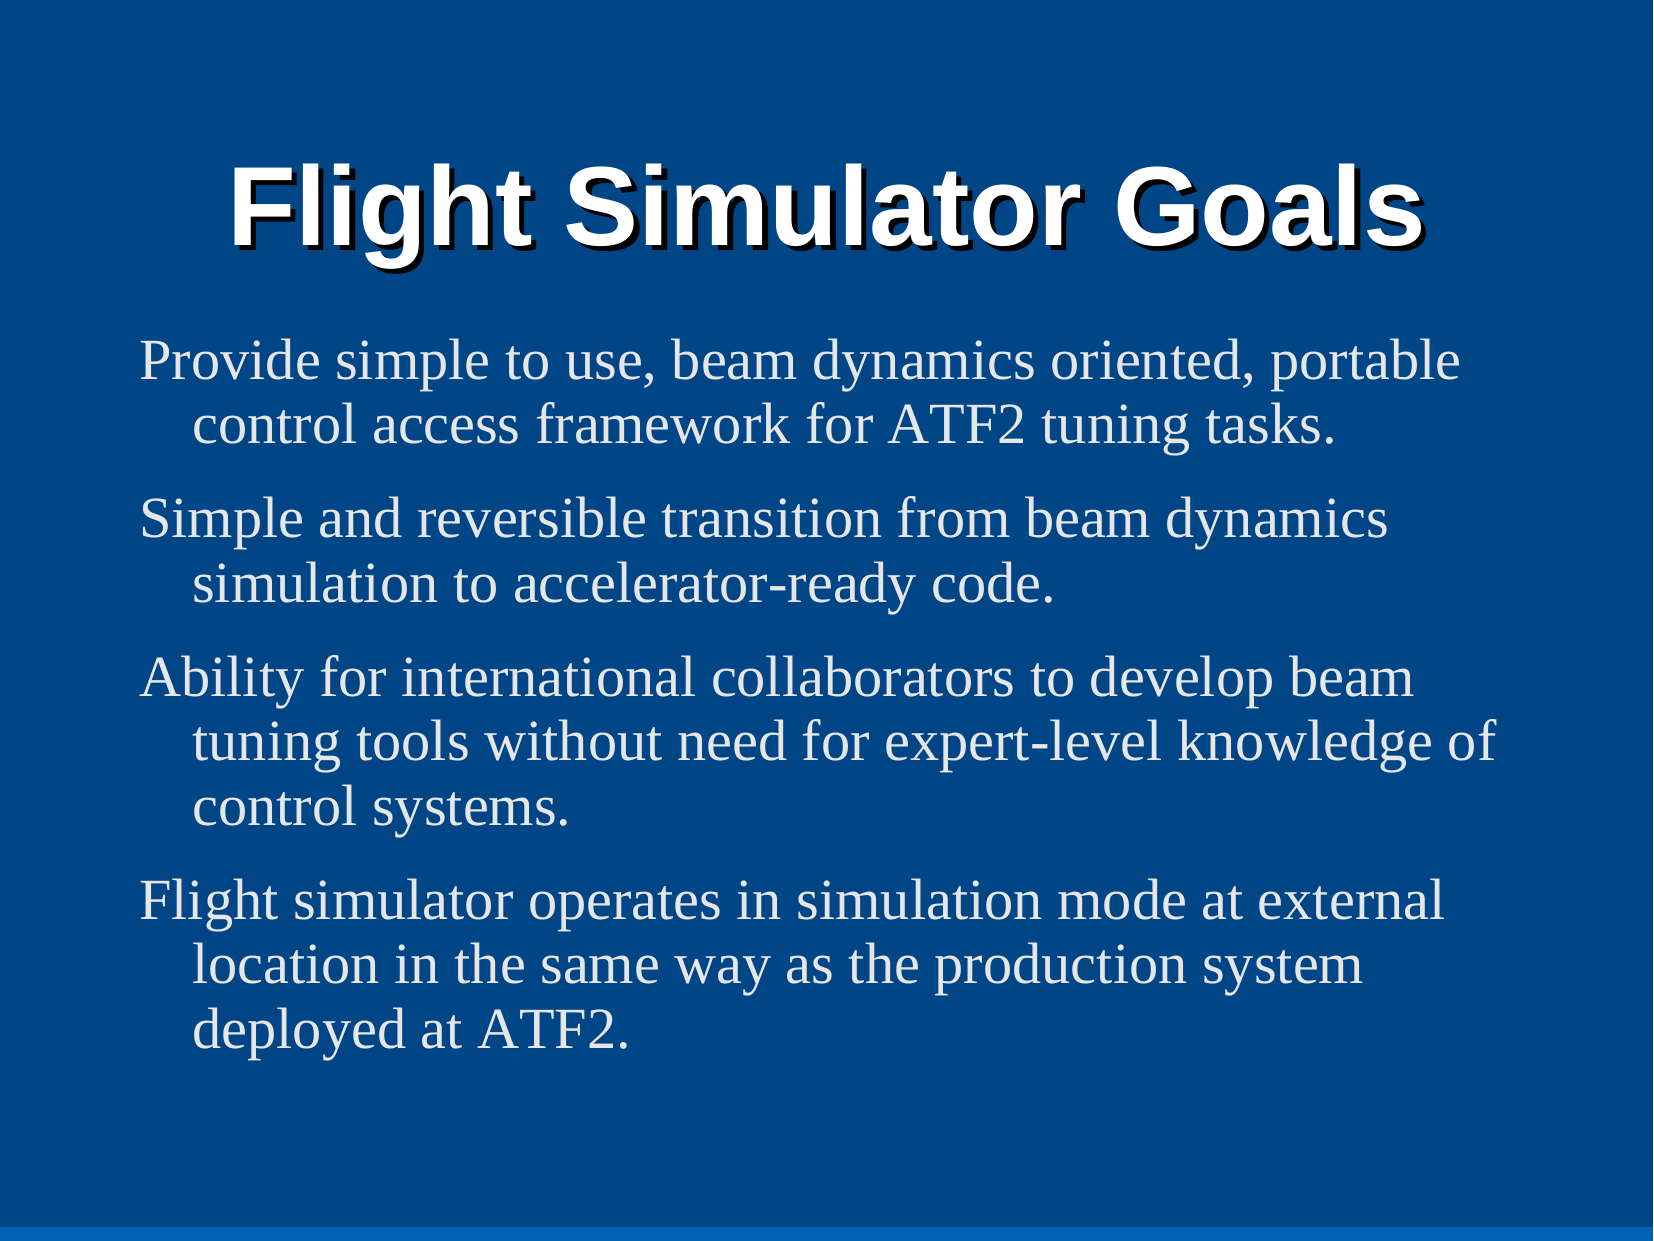

# Flight Simulator Goals
Provide simple to use, beam dynamics oriented, portable control access framework for ATF2 tuning tasks.
Simple and reversible transition from beam dynamics simulation to accelerator-ready code.
Ability for international collaborators to develop beam tuning tools without need for expert-level knowledge of control systems.
Flight simulator operates in simulation mode at external location in the same way as the production system deployed at ATF2.